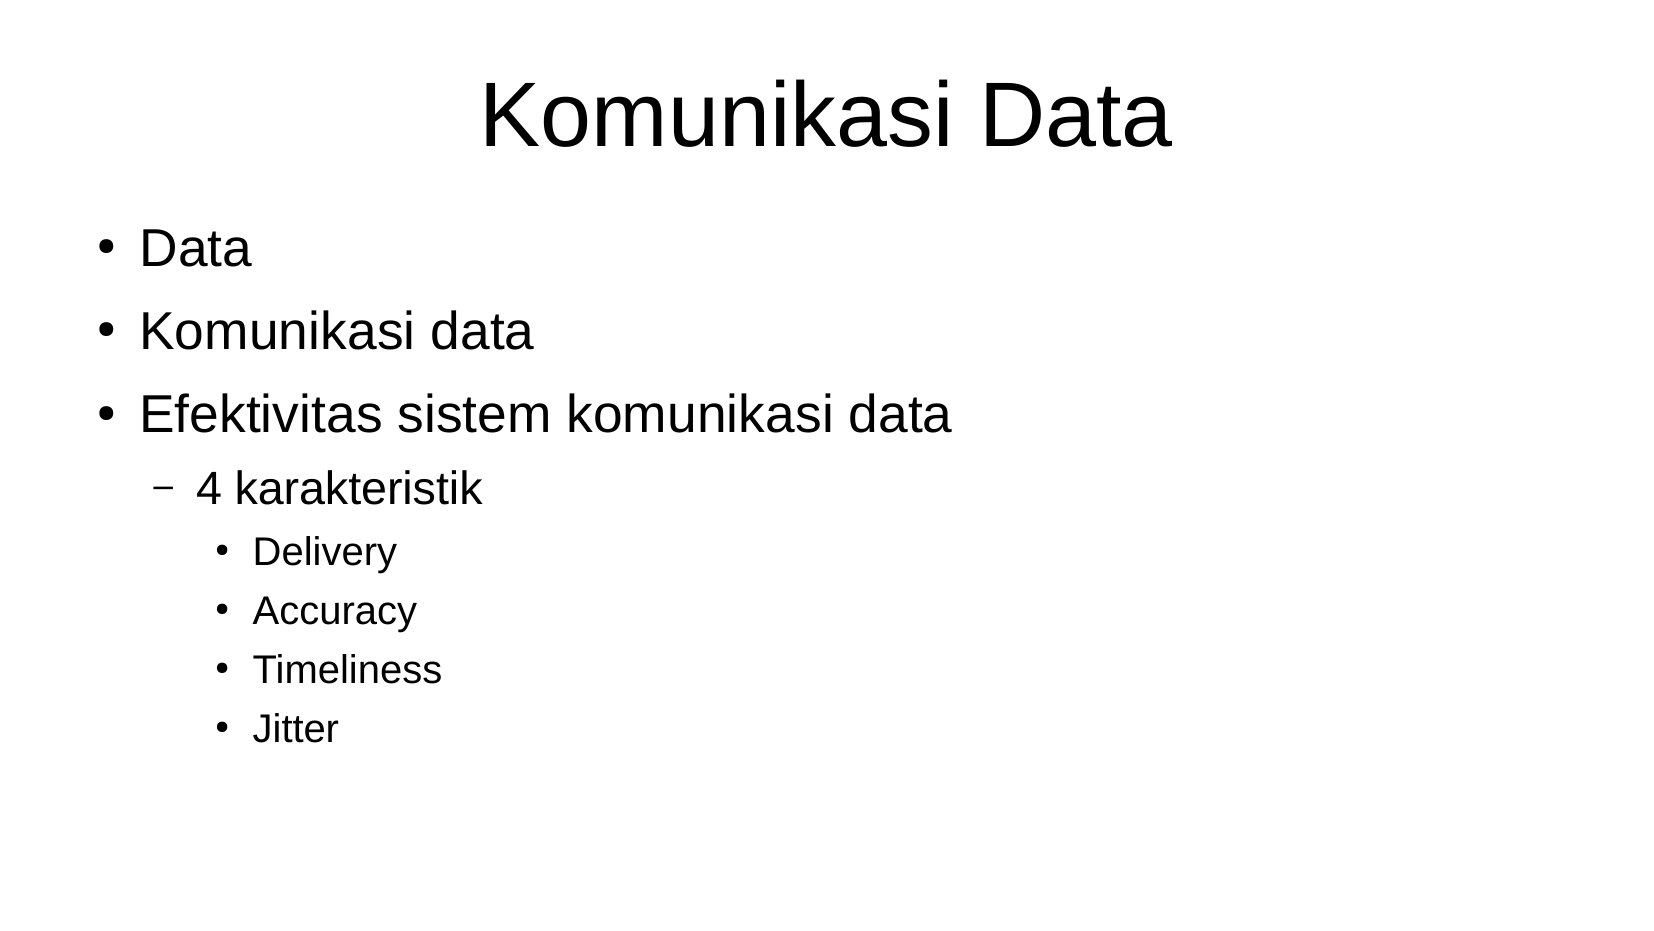

# Komunikasi Data
Data
Komunikasi data
Efektivitas sistem komunikasi data
4 karakteristik
Delivery
Accuracy
Timeliness
Jitter